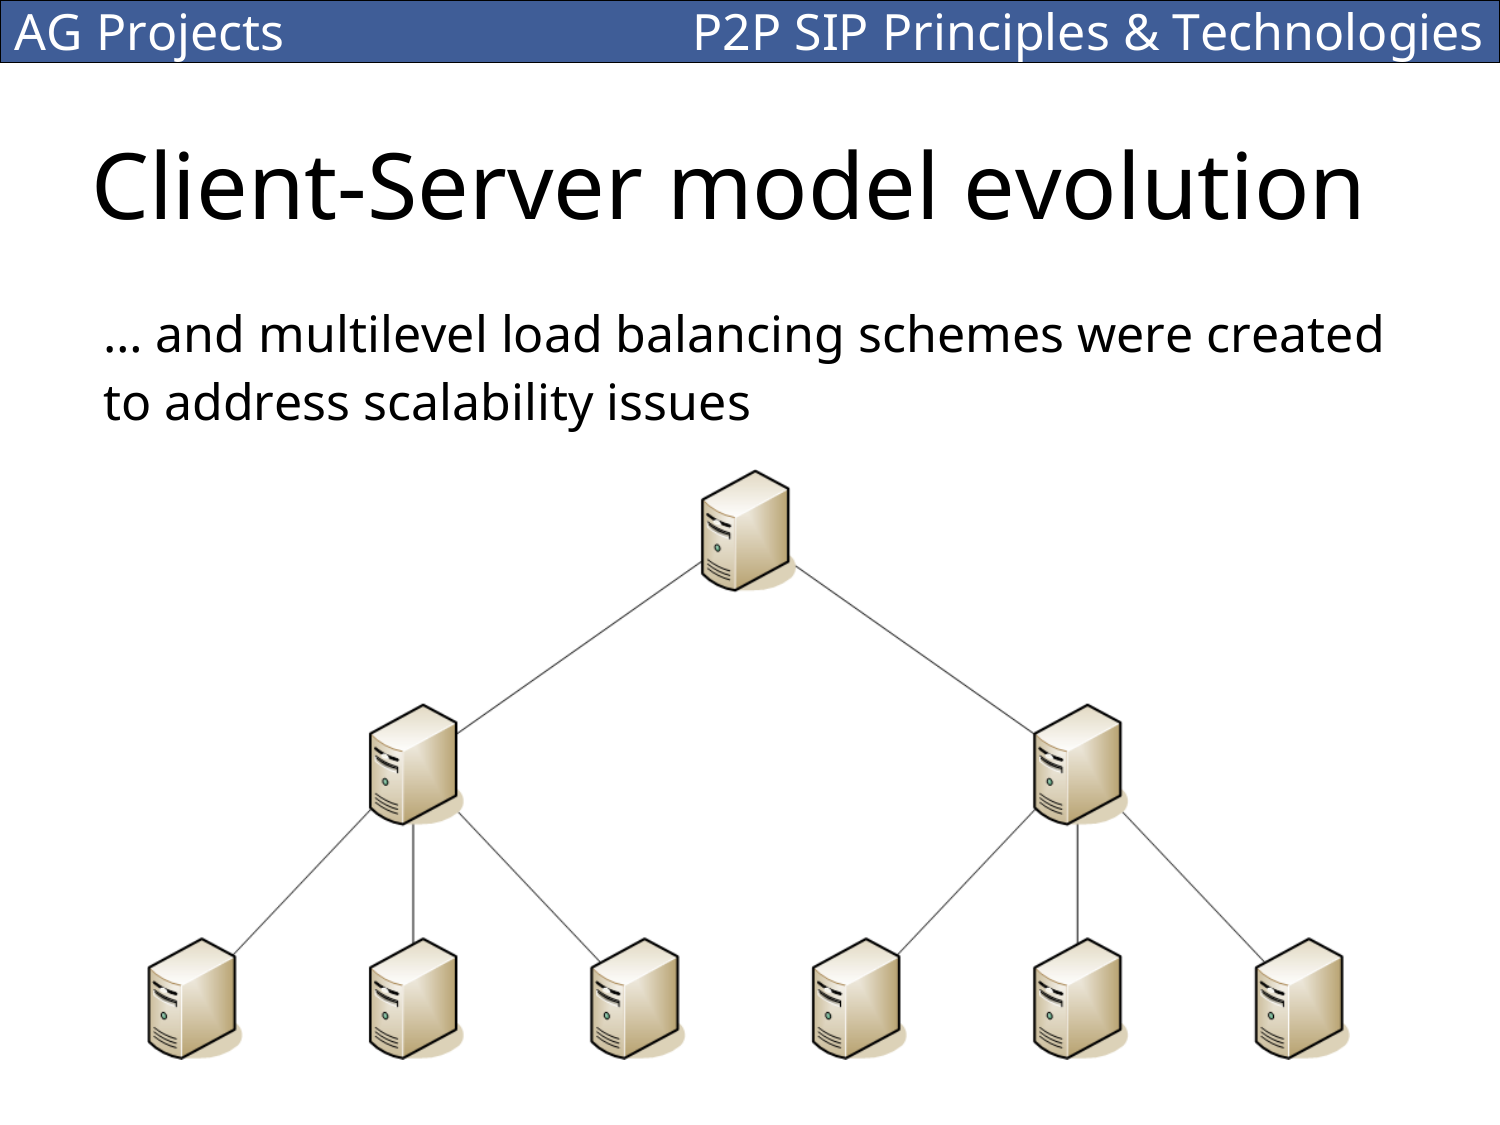

Client-Server model evolution
… and multilevel load balancing schemes were created to address scalability issues